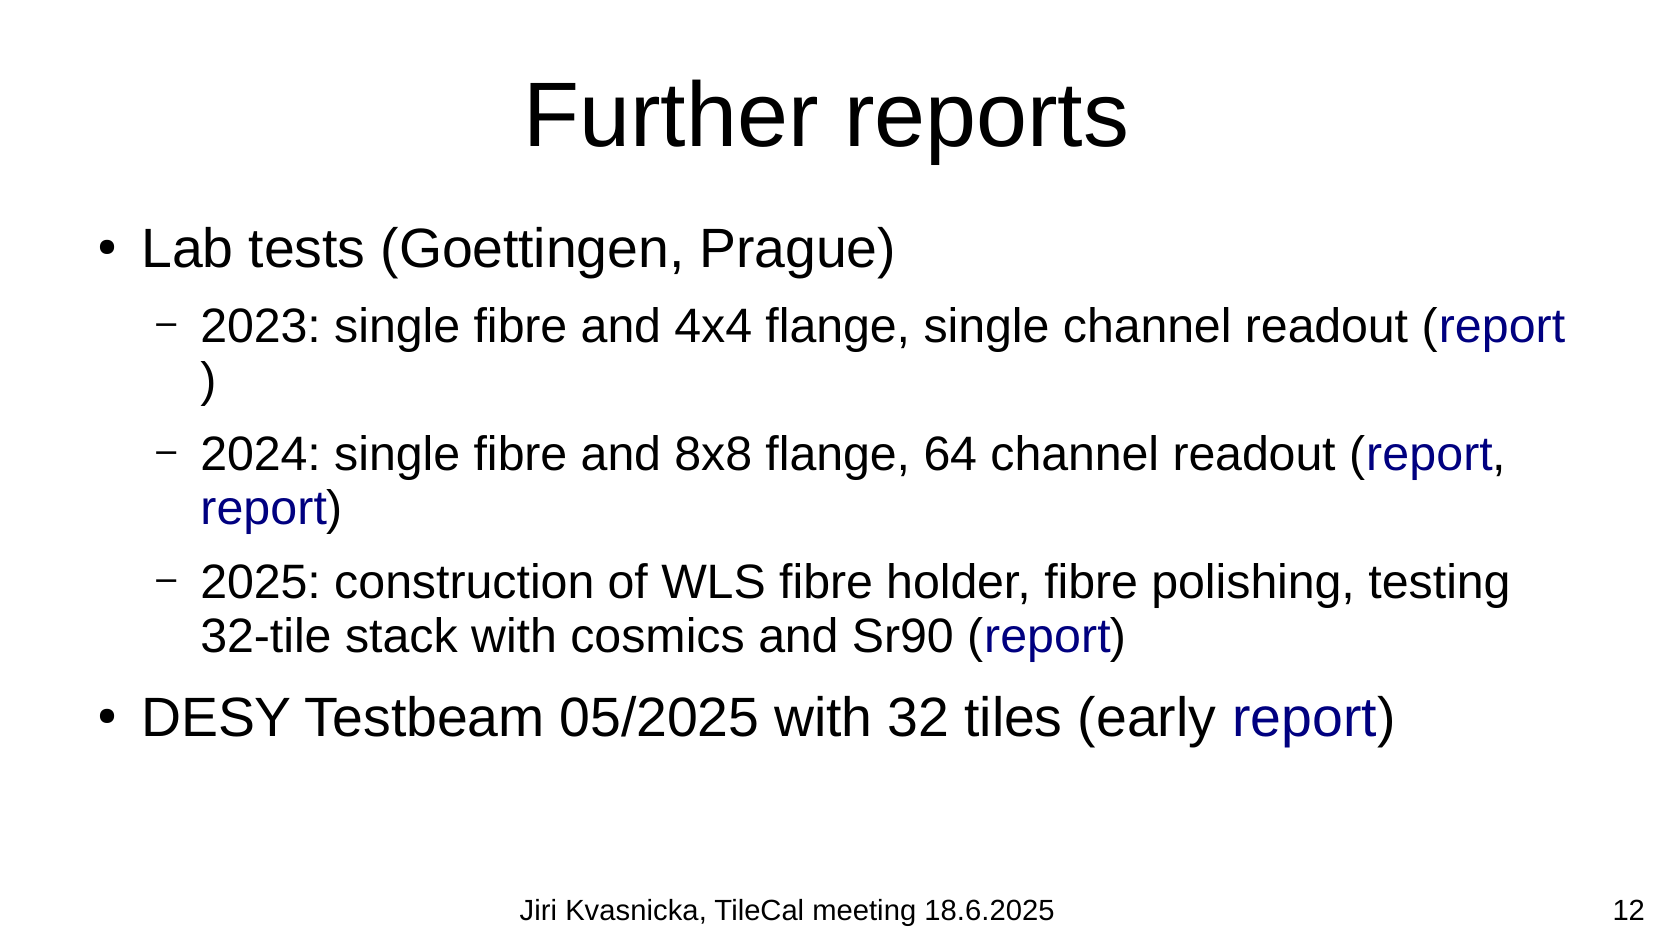

# Further reports
Lab tests (Goettingen, Prague)
2023: single fibre and 4x4 flange, single channel readout (report)
2024: single fibre and 8x8 flange, 64 channel readout (report, report)
2025: construction of WLS fibre holder, fibre polishing, testing 32-tile stack with cosmics and Sr90 (report)
DESY Testbeam 05/2025 with 32 tiles (early report)